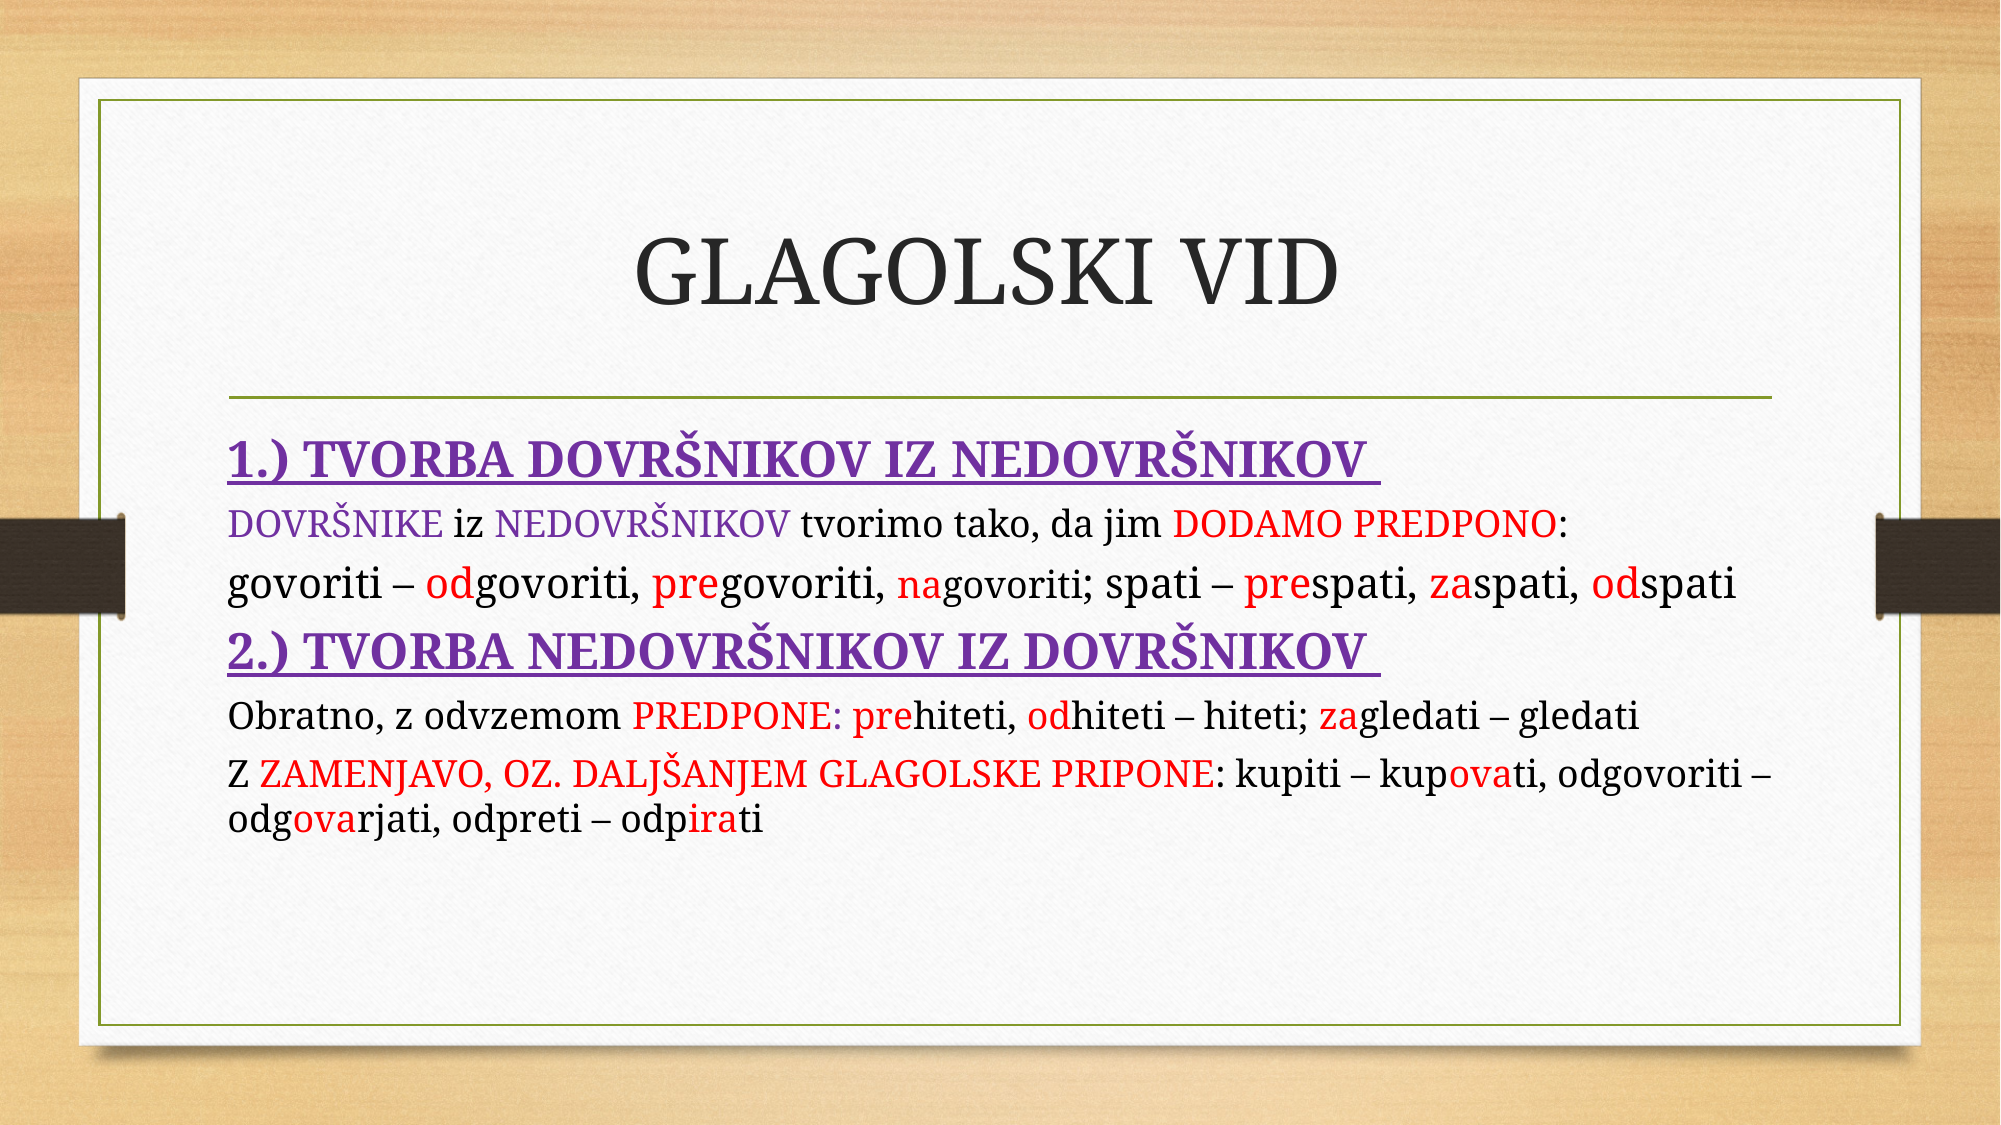

# GLAGOLSKI VID
1.) TVORBA DOVRŠNIKOV IZ NEDOVRŠNIKOV
DOVRŠNIKE iz NEDOVRŠNIKOV tvorimo tako, da jim DODAMO PREDPONO:
govoriti – odgovoriti, pregovoriti, nagovoriti; spati – prespati, zaspati, odspati
2.) TVORBA NEDOVRŠNIKOV IZ DOVRŠNIKOV
Obratno, z odvzemom PREDPONE: prehiteti, odhiteti – hiteti; zagledati – gledati
Z ZAMENJAVO, OZ. DALJŠANJEM GLAGOLSKE PRIPONE: kupiti – kupovati, odgovoriti – odgovarjati, odpreti – odpirati